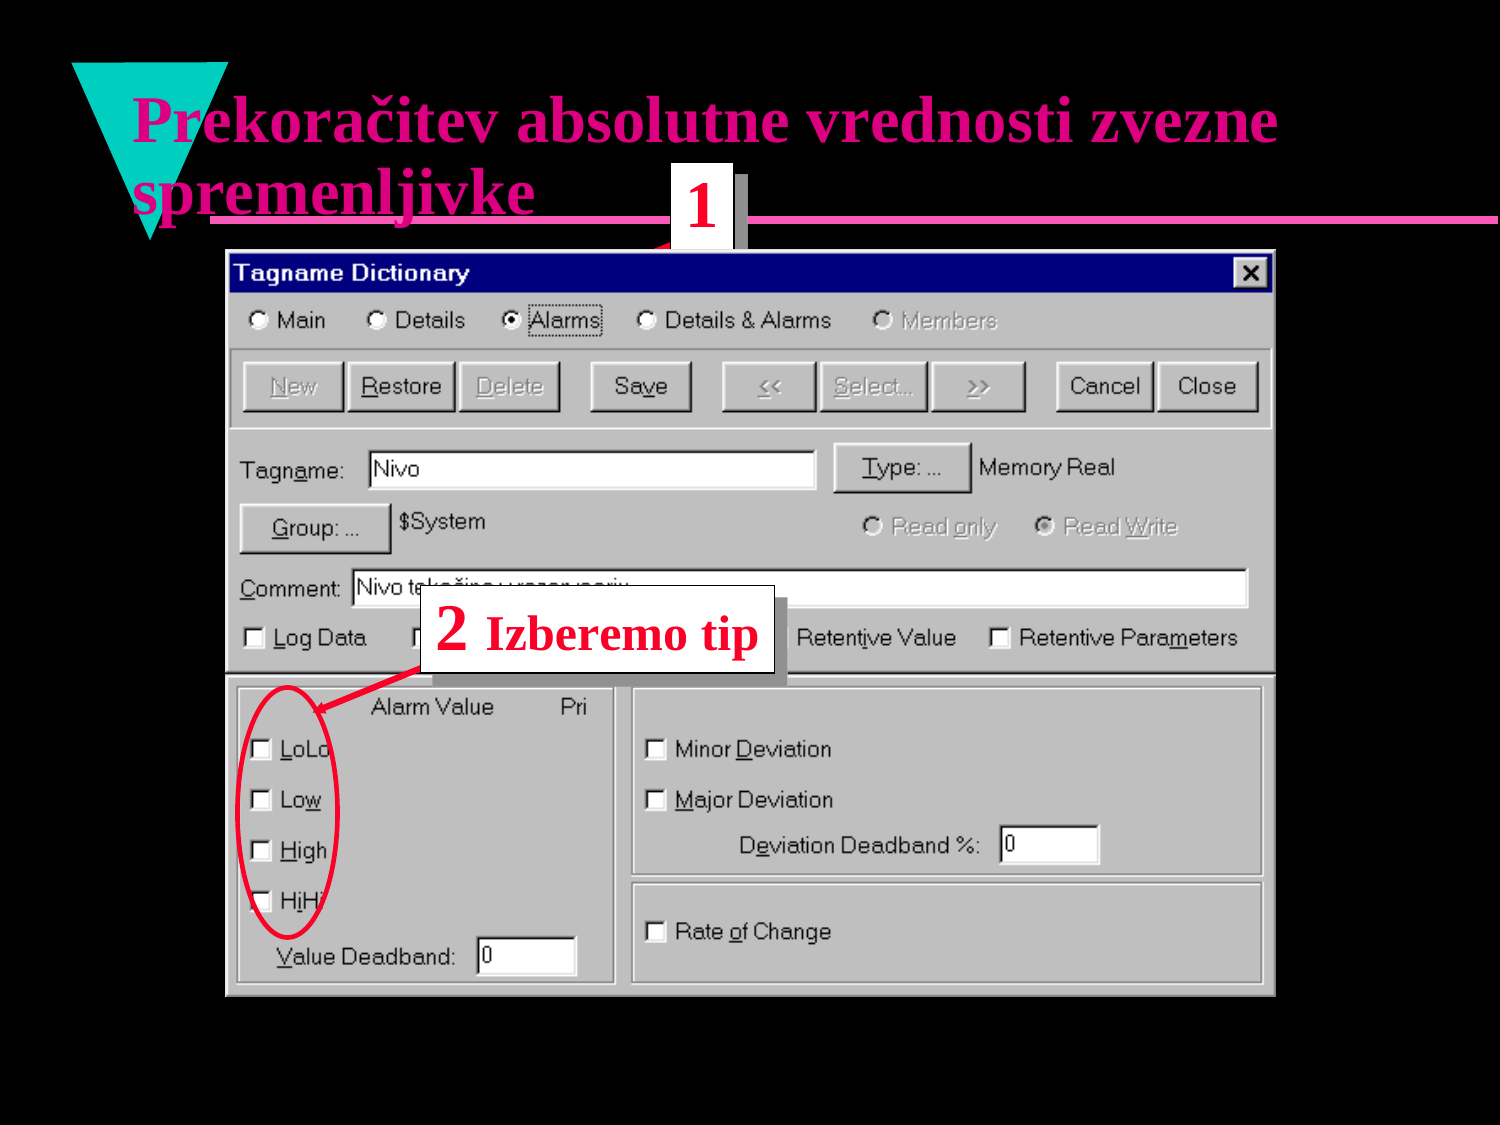

# Prekoračitev absolutne vrednosti zvezne spremenljivke
1
Tipi:
Prekoračitev najnižje absolutne vrednosti	LoLo
Prekoračitev nižje absolutne vrednosti 	Low
Prekoračitev višje absolutne vrednosti 	High
Prekoračitev najvišje absolutne vrednosti 	HiHi
Kreiranje:
Izberemo eno ali več možnosti (LoLo, Low, High, HiHi)
Vpišemo mejne vrednosti
Vpišemo prioriteto
Vpišemo mrtvi pas
2 Izberemo tip
RVP2
Alarmi in Dogodki
15